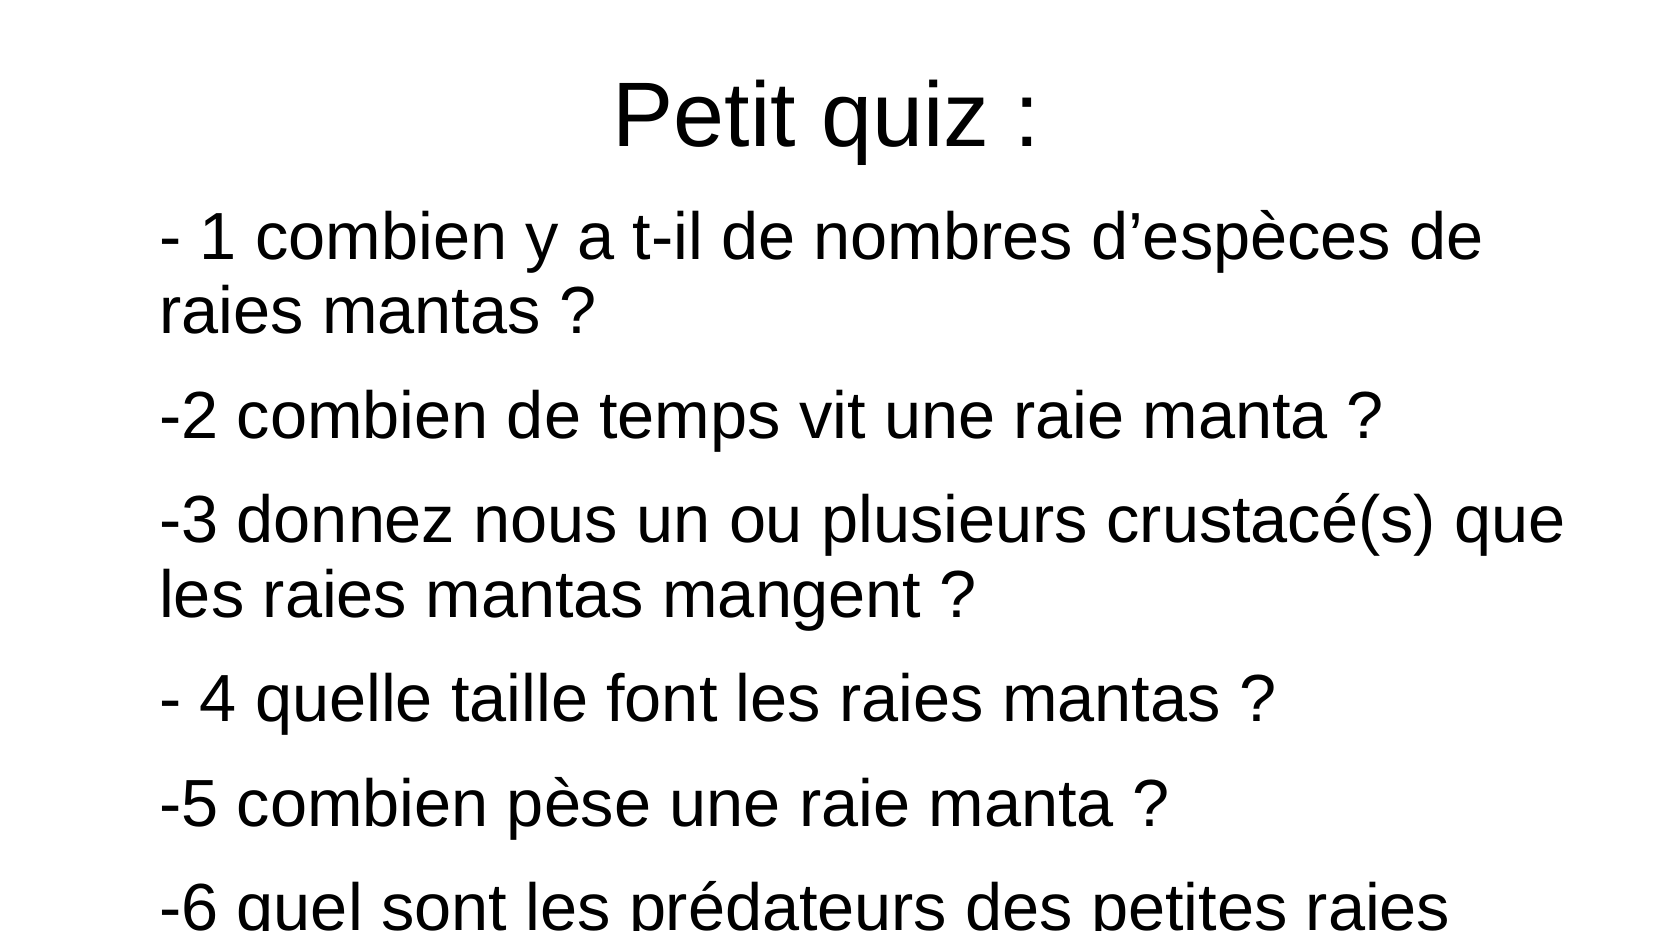

# Petit quiz :
- 1 combien y a t-il de nombres d’espèces de raies mantas ?
-2 combien de temps vit une raie manta ?
-3 donnez nous un ou plusieurs crustacé(s) que les raies mantas mangent ?
- 4 quelle taille font les raies mantas ?
-5 combien pèse une raie manta ?
-6 quel sont les prédateurs des petites raies mantas ?